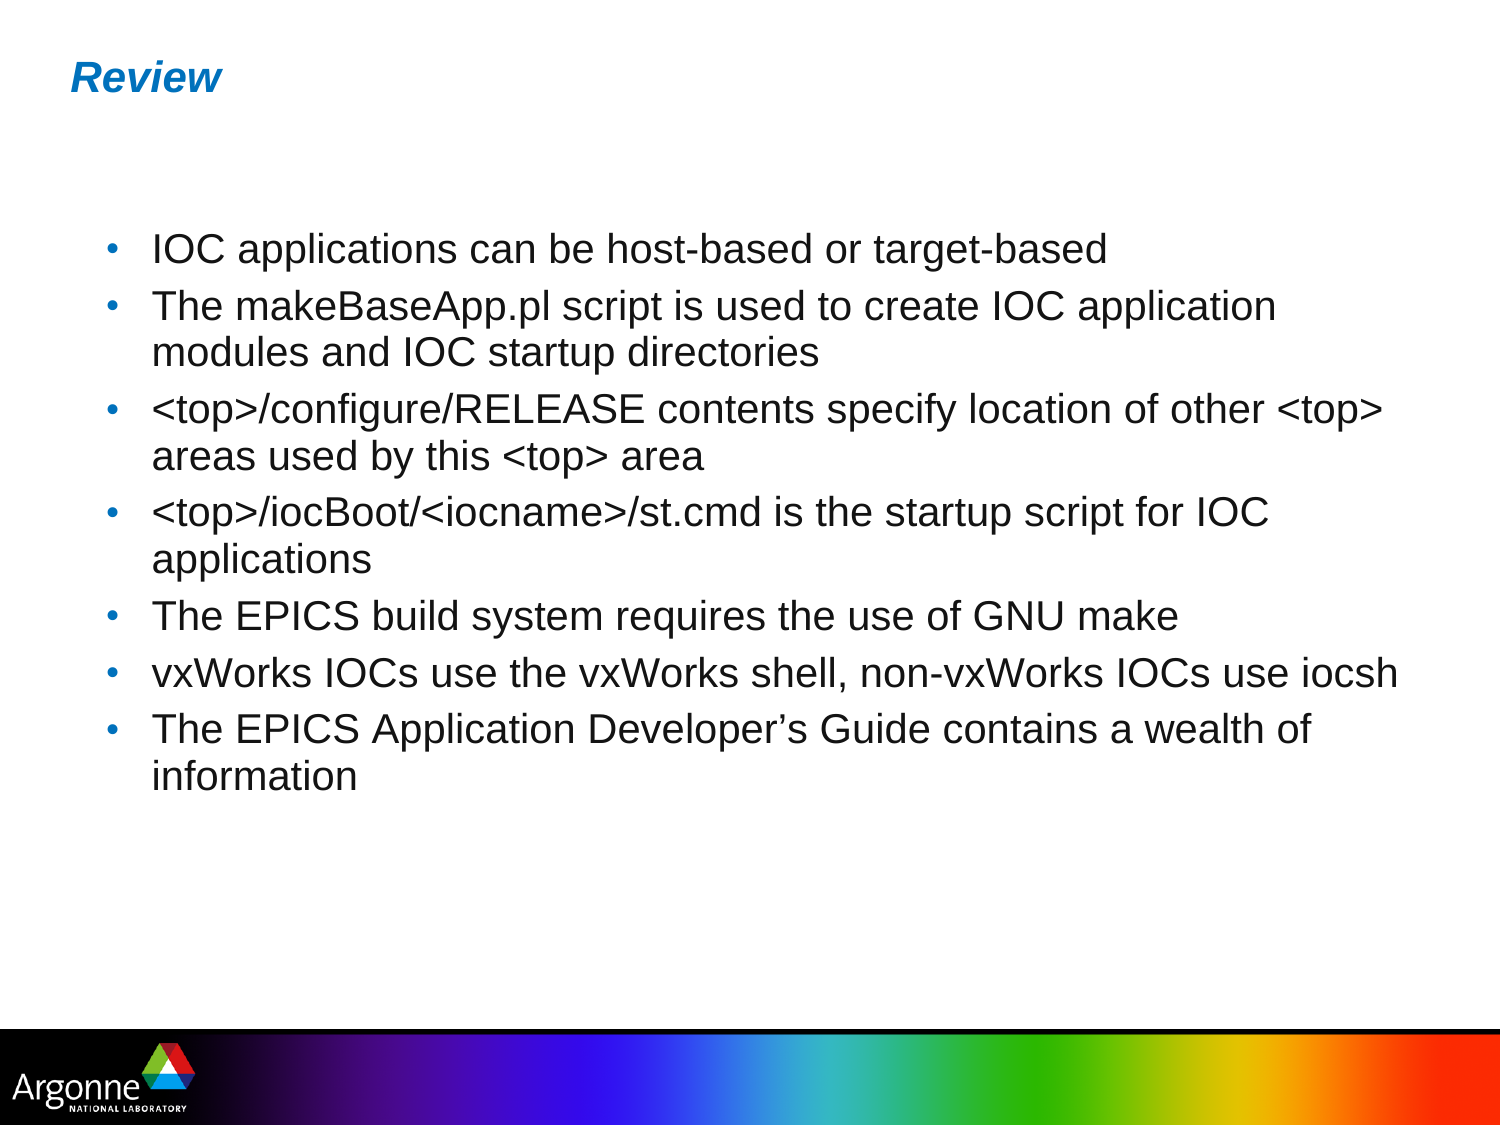

# Review
IOC applications can be host-based or target-based
The makeBaseApp.pl script is used to create IOC application modules and IOC startup directories
<top>/configure/RELEASE contents specify location of other <top> areas used by this <top> area
<top>/iocBoot/<iocname>/st.cmd is the startup script for IOC applications
The EPICS build system requires the use of GNU make
vxWorks IOCs use the vxWorks shell, non-vxWorks IOCs use iocsh
The EPICS Application Developer’s Guide contains a wealth of information